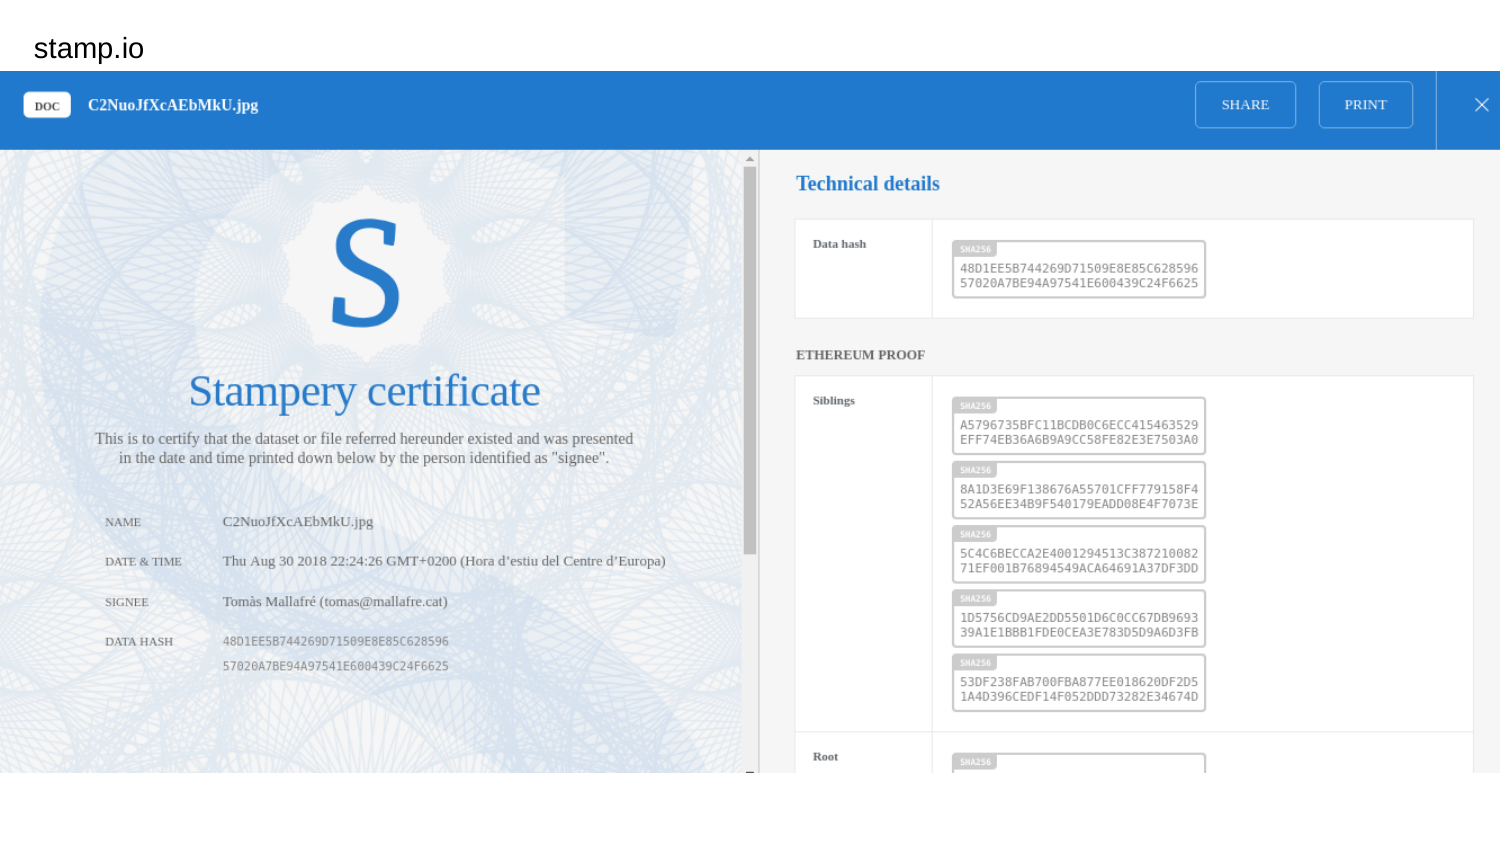

stamp.io
# Què es pot registrar en una blockchain? Més exemples => stamp.io